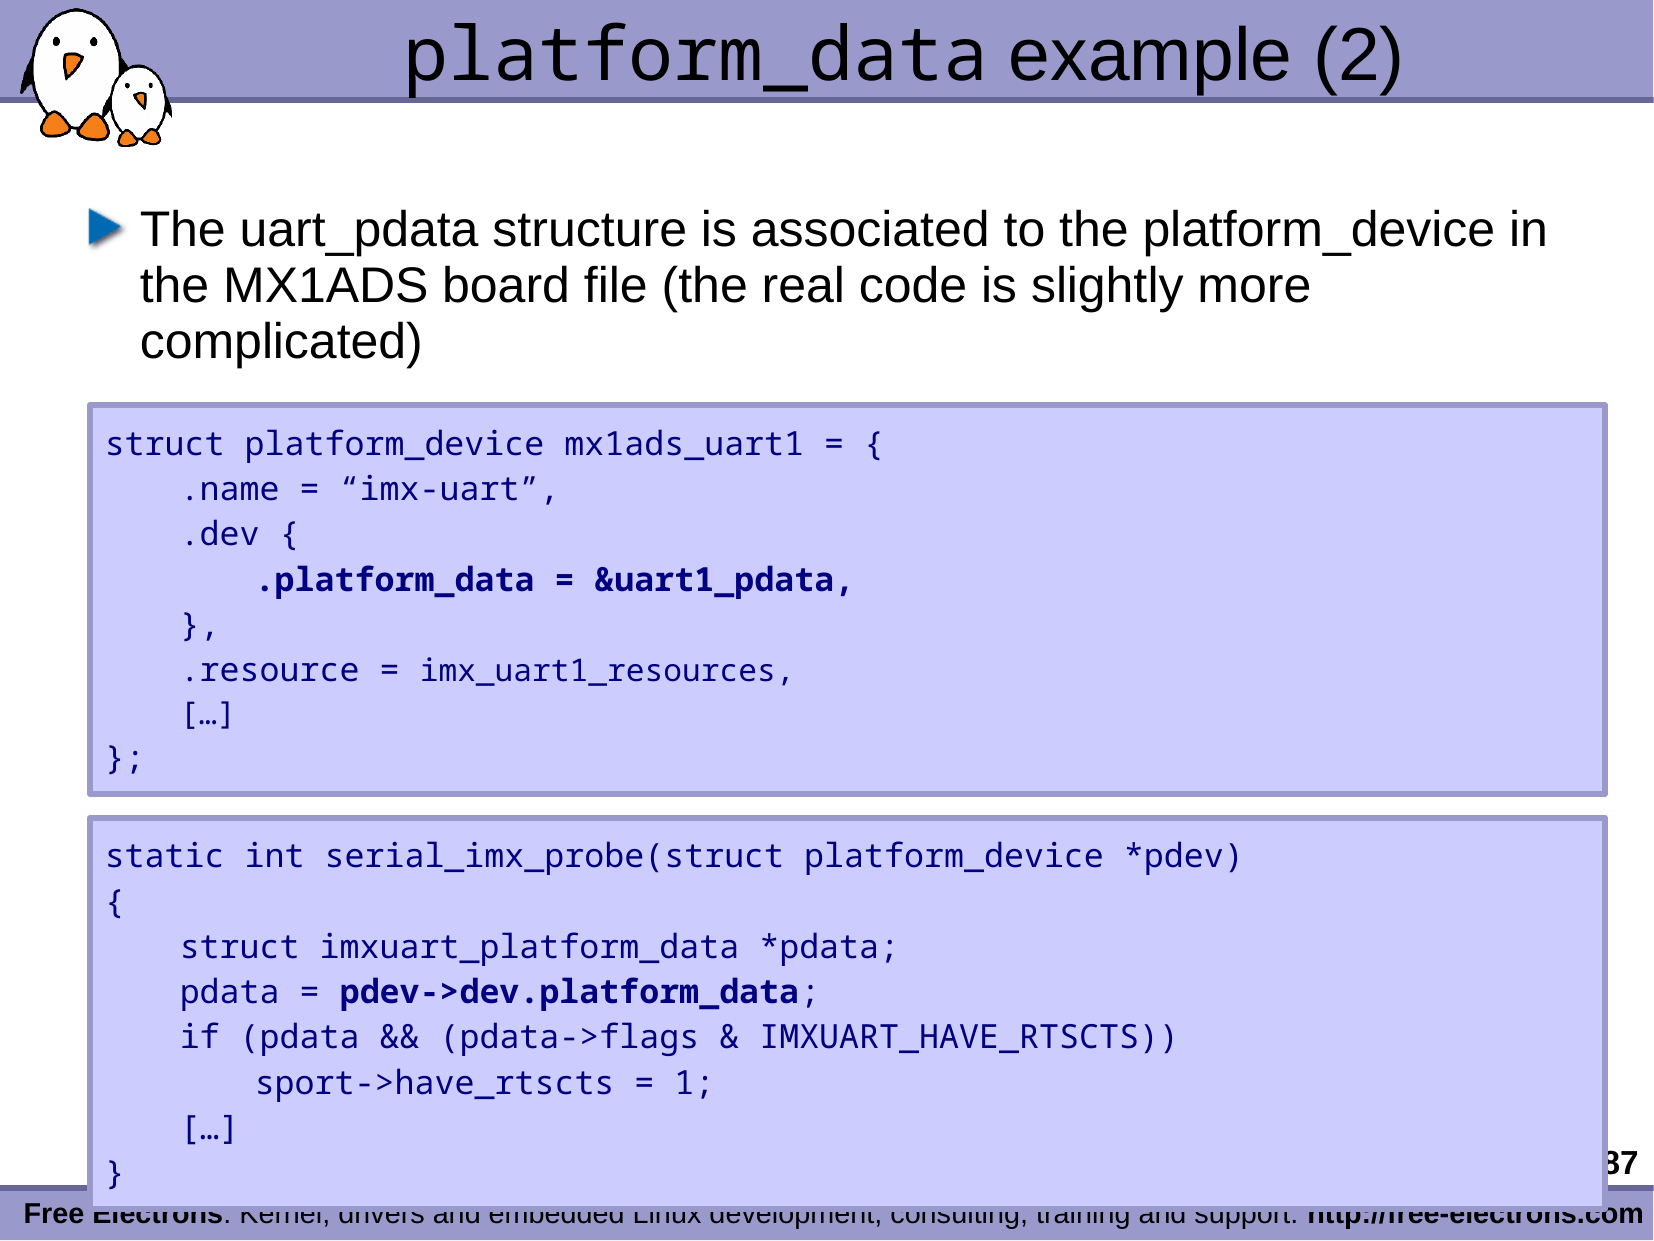

# platform_data example (2)
The uart_pdata structure is associated to the platform_device in the MX1ADS board file (the real code is slightly more complicated)
The driver can access the platform data:
struct platform_device mx1ads_uart1 = {
	.name = “imx-uart”,
	.dev {
		.platform_data = &uart1_pdata,
	},
	.resource = imx_uart1_resources,
	[…]
};
static int serial_imx_probe(struct platform_device *pdev)
{
	struct imxuart_platform_data *pdata;
	pdata = pdev->dev.platform_data;
	if (pdata && (pdata->flags & IMXUART_HAVE_RTSCTS))
		sport->have_rtscts = 1;
	[…]
}